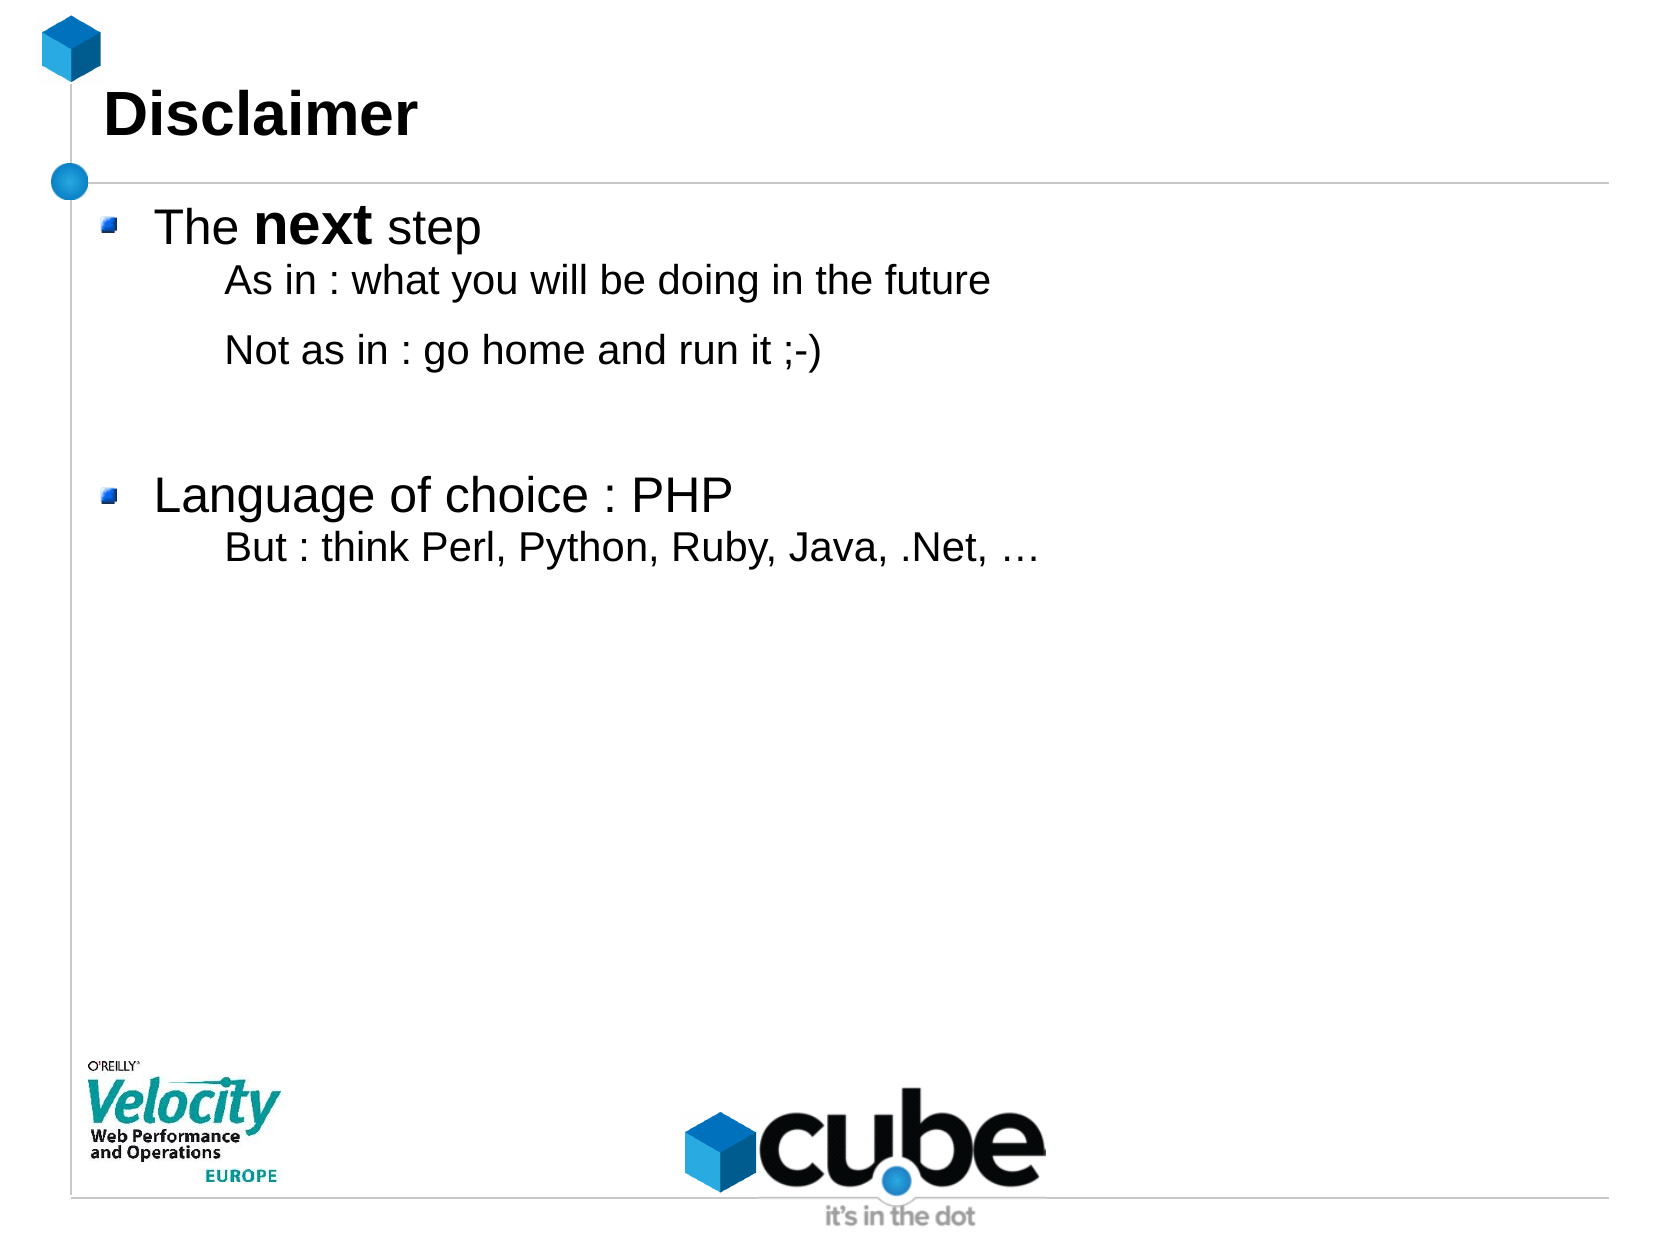

# Disclaimer
The next step
As in : what you will be doing in the future
Not as in : go home and run it ;-)
Language of choice : PHP
But : think Perl, Python, Ruby, Java, .Net, …